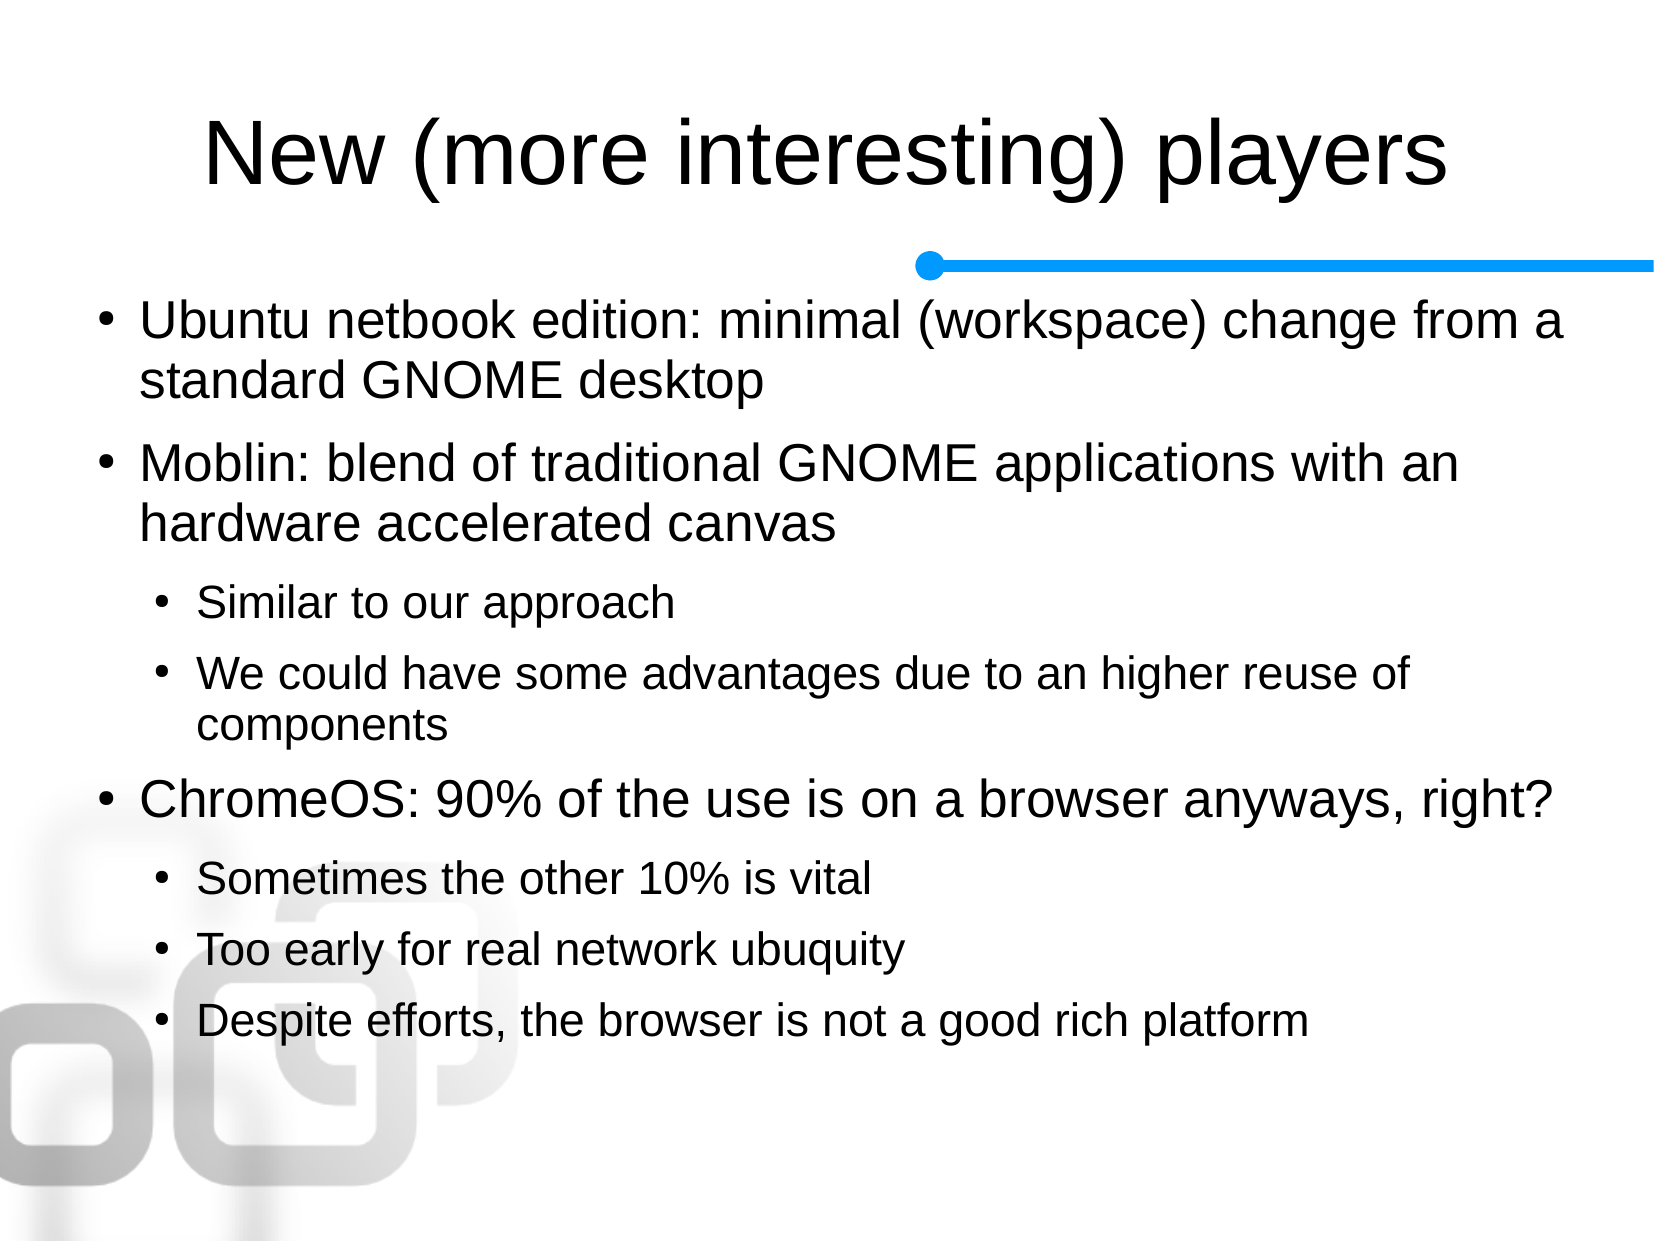

# New (more interesting) players
Ubuntu netbook edition: minimal (workspace) change from a standard GNOME desktop
Moblin: blend of traditional GNOME applications with an hardware accelerated canvas
Similar to our approach
We could have some advantages due to an higher reuse of components
ChromeOS: 90% of the use is on a browser anyways, right?
Sometimes the other 10% is vital
Too early for real network ubuquity
Despite efforts, the browser is not a good rich platform